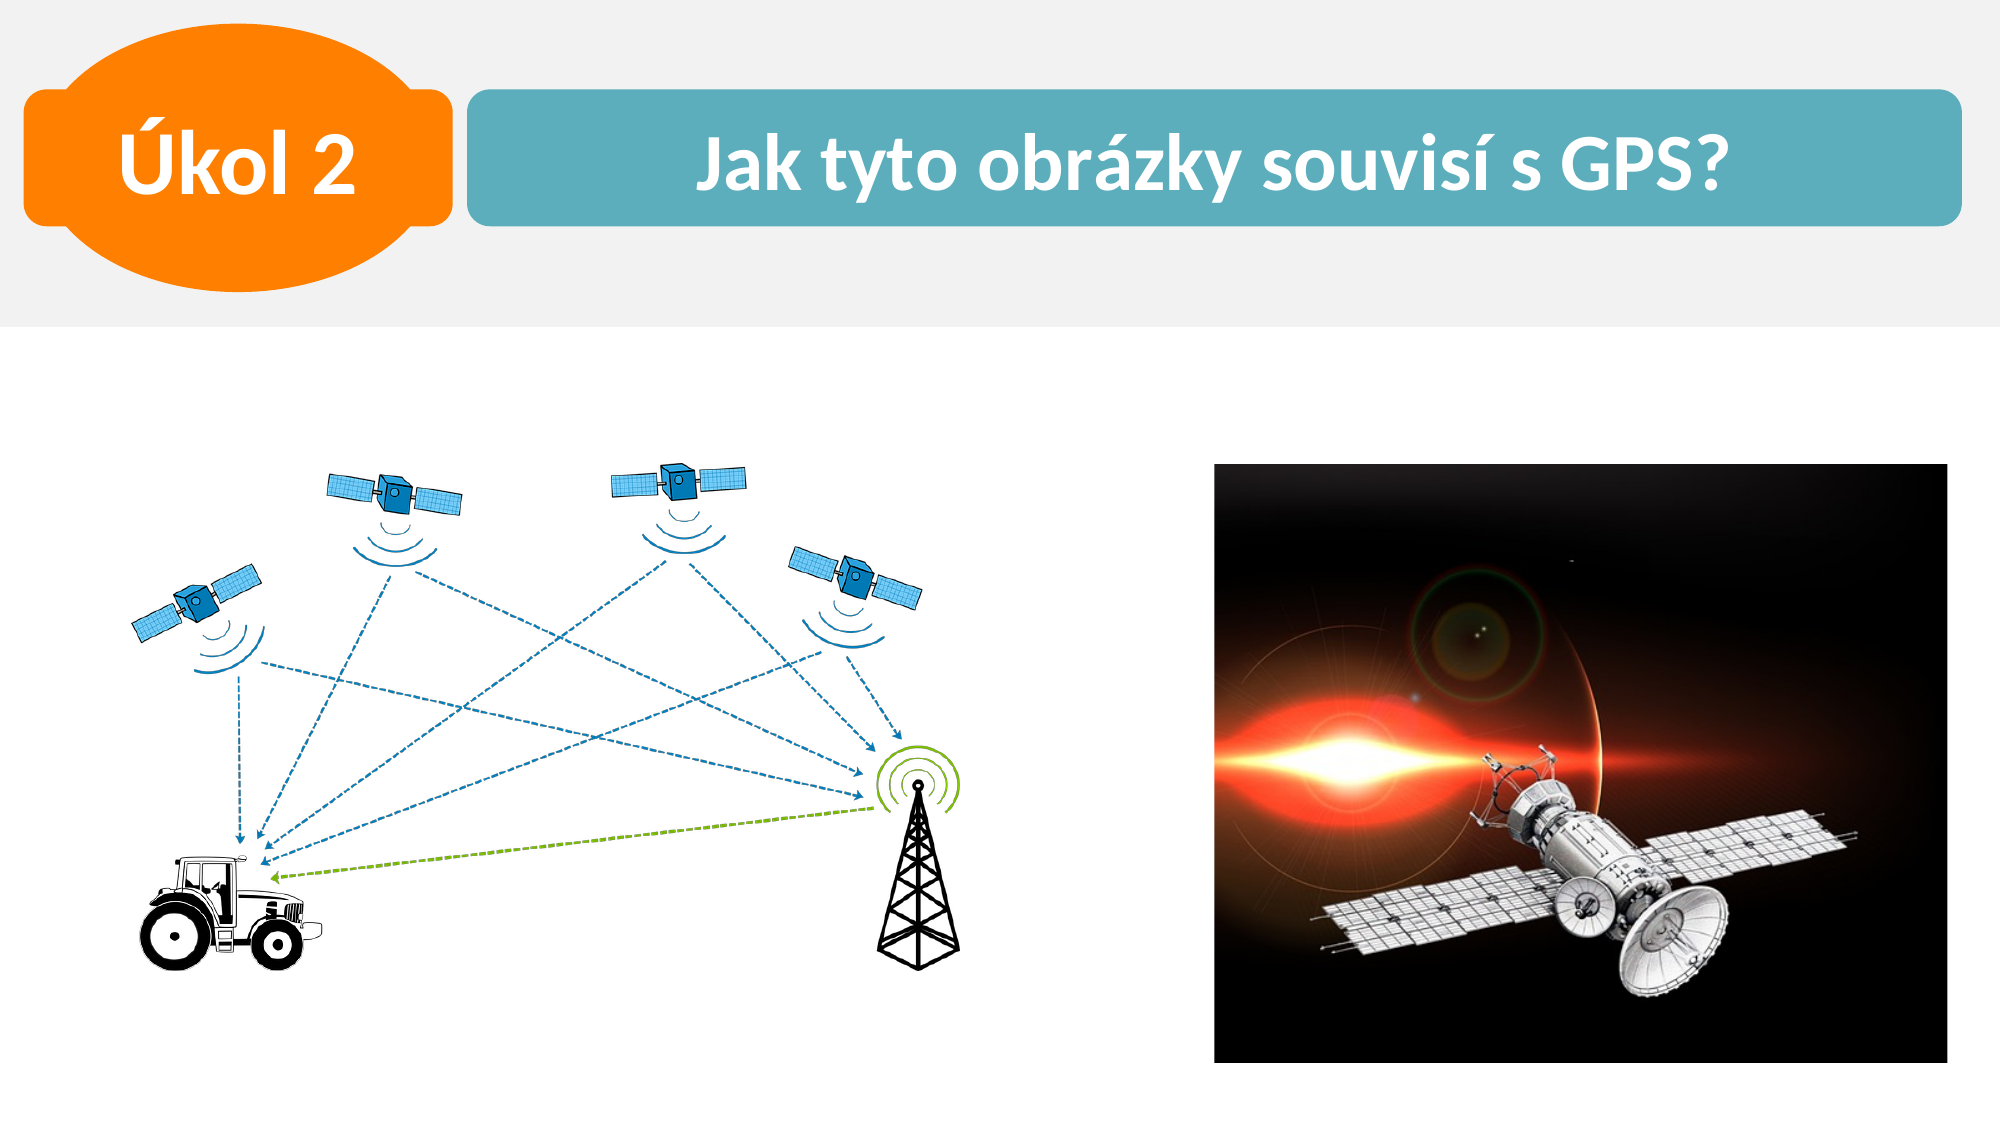

Úkol 2
Úkol č. 1
Jak tyto obrázky souvisí s GPS?